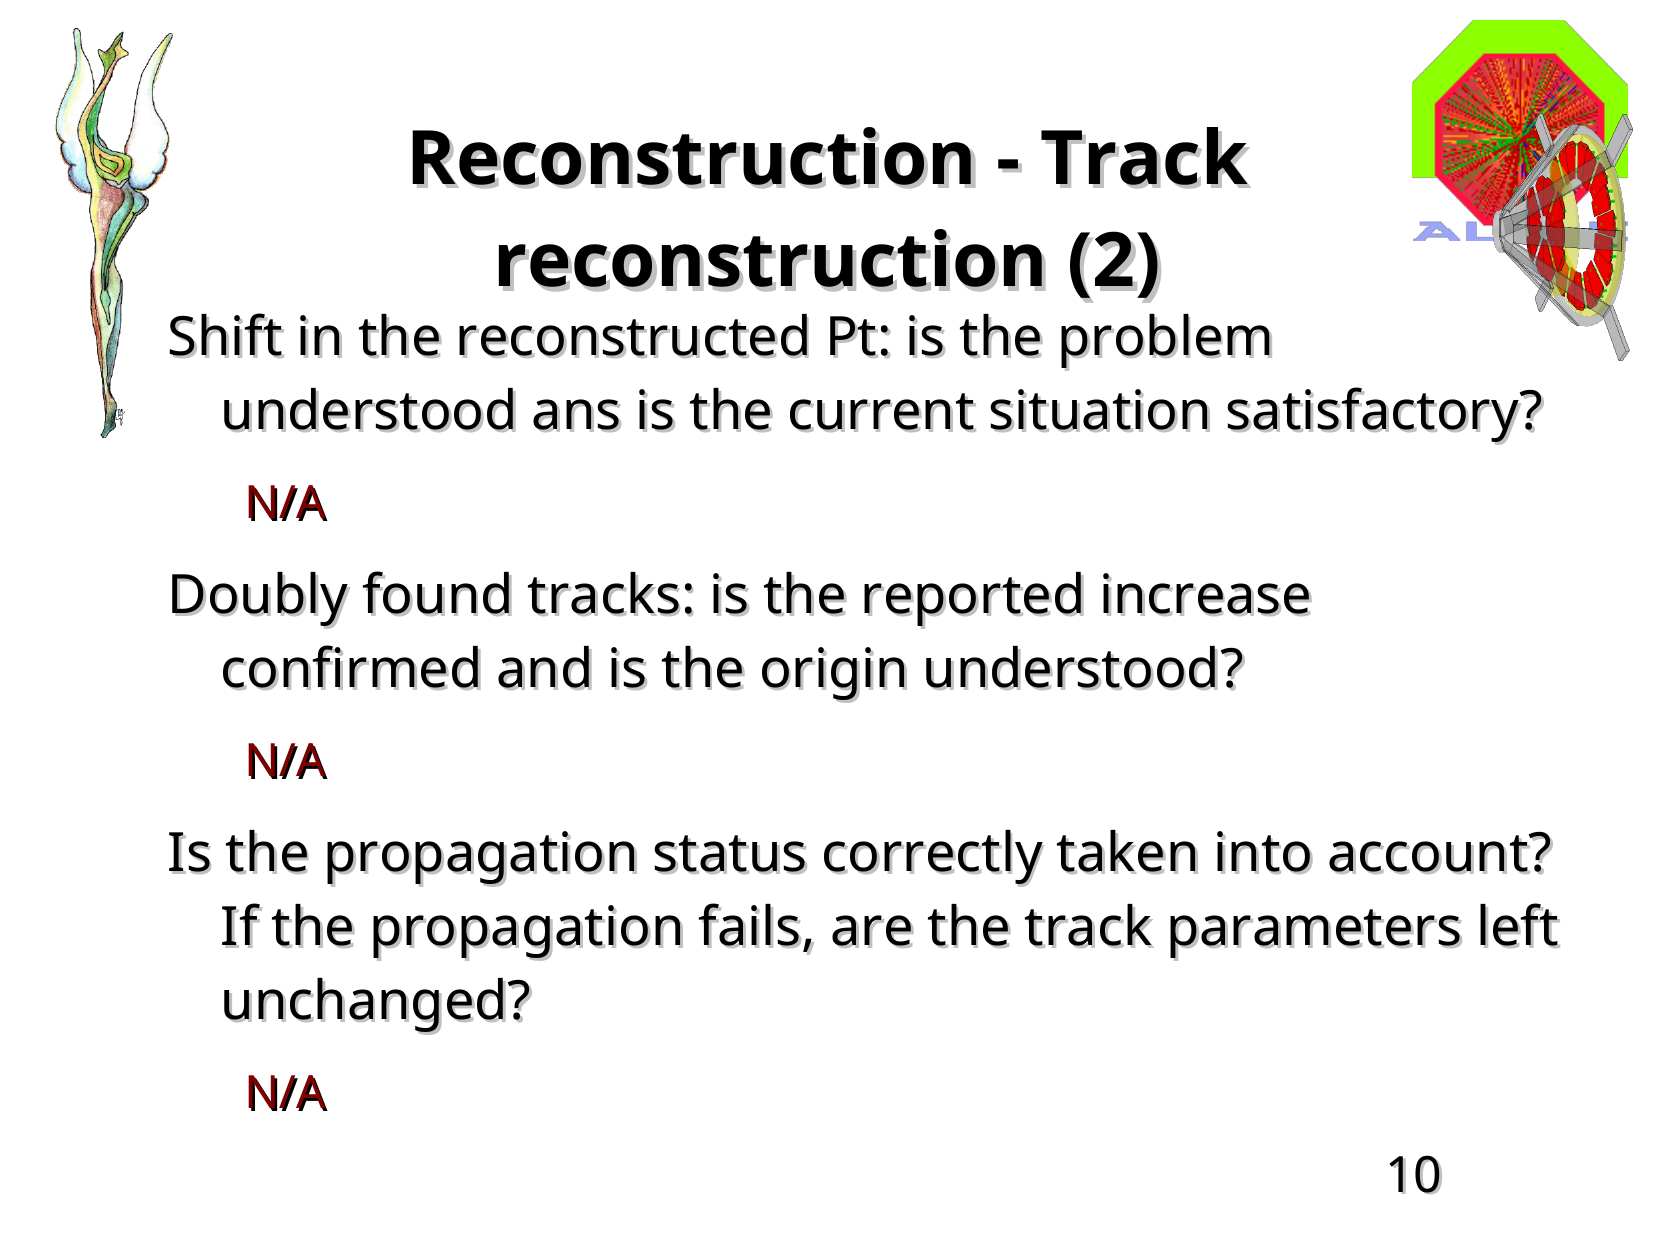

# Reconstruction - Track reconstruction (2)
Shift in the reconstructed Pt: is the problem understood ans is the current situation satisfactory?
N/A
Doubly found tracks: is the reported increase confirmed and is the origin understood?
N/A
Is the propagation status correctly taken into account? If the propagation fails, are the track parameters left unchanged?
N/A